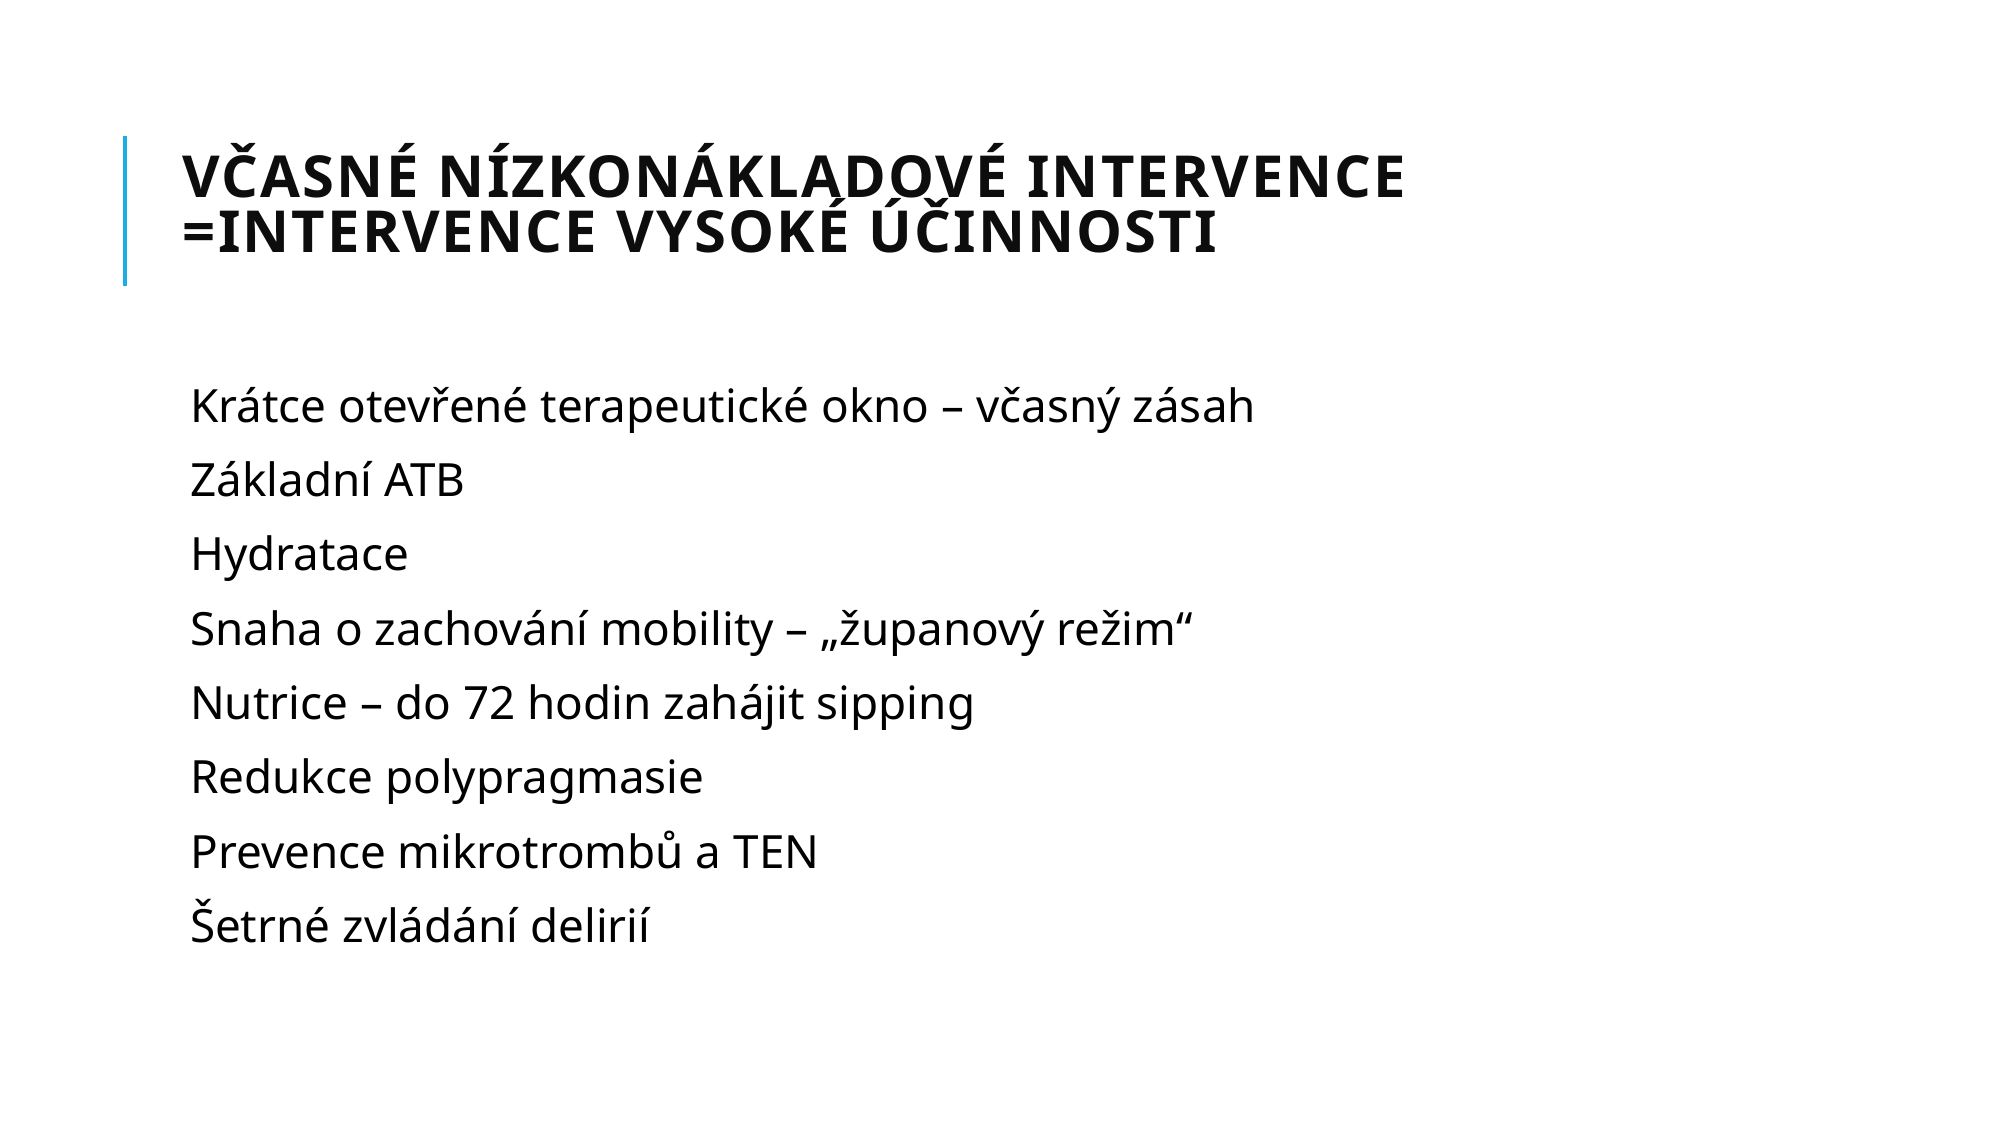

# Včasné nízkonákladové intervence =intervence vysoké účinnosti
Krátce otevřené terapeutické okno – včasný zásah
Základní ATB
Hydratace
Snaha o zachování mobility – „županový režim“
Nutrice – do 72 hodin zahájit sipping
Redukce polypragmasie
Prevence mikrotrombů a TEN
Šetrné zvládání delirií